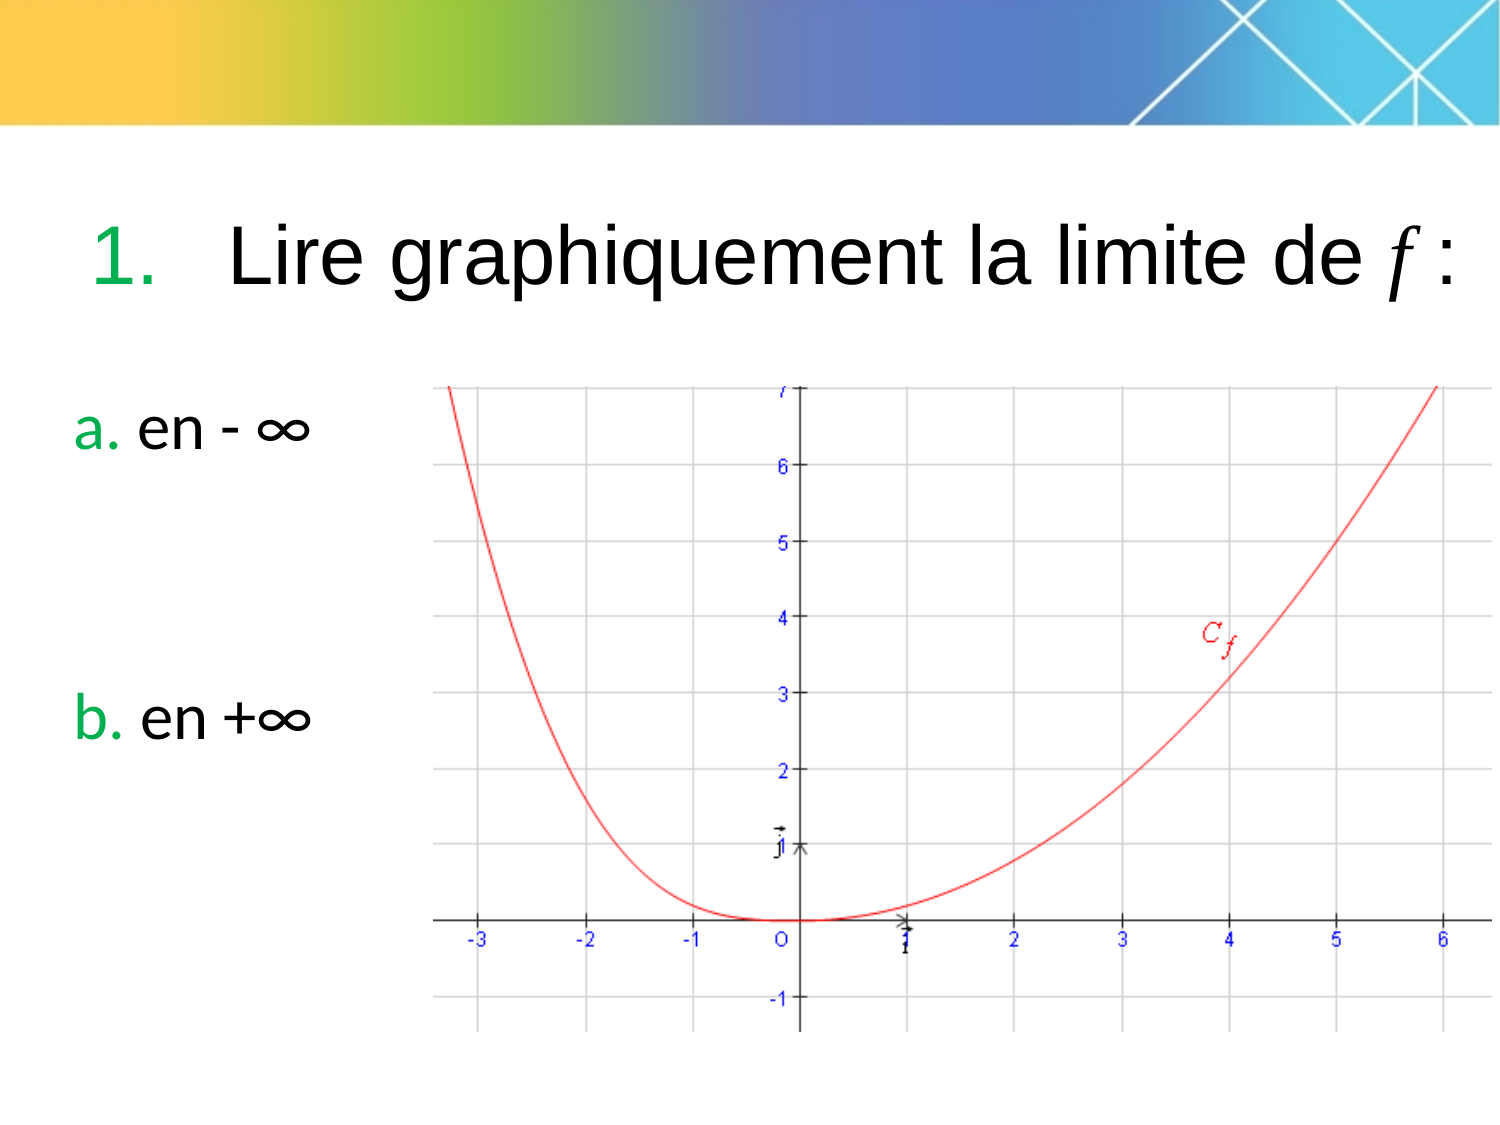

Lire graphiquement la limite de f :
a. en - ∞
b. en +∞